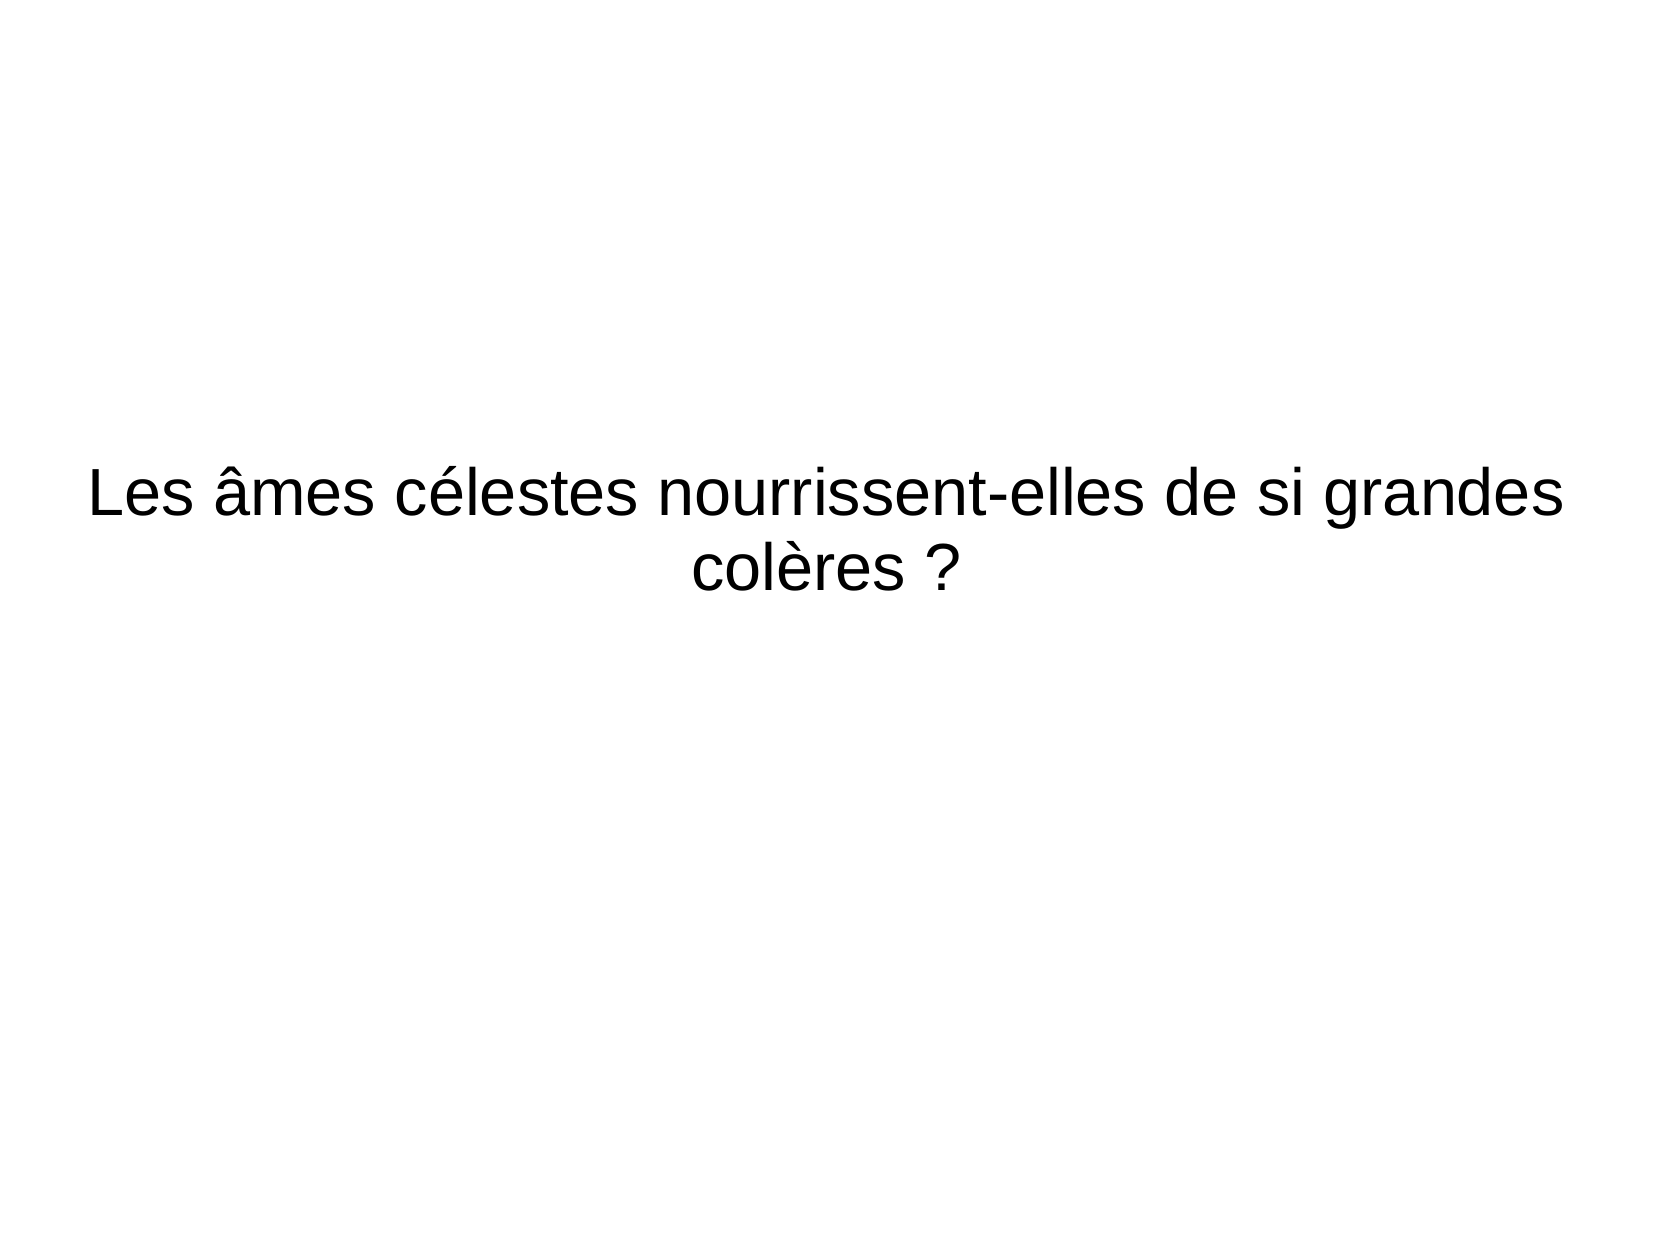

# Les âmes célestes nourrissent-elles de si grandes colères ?